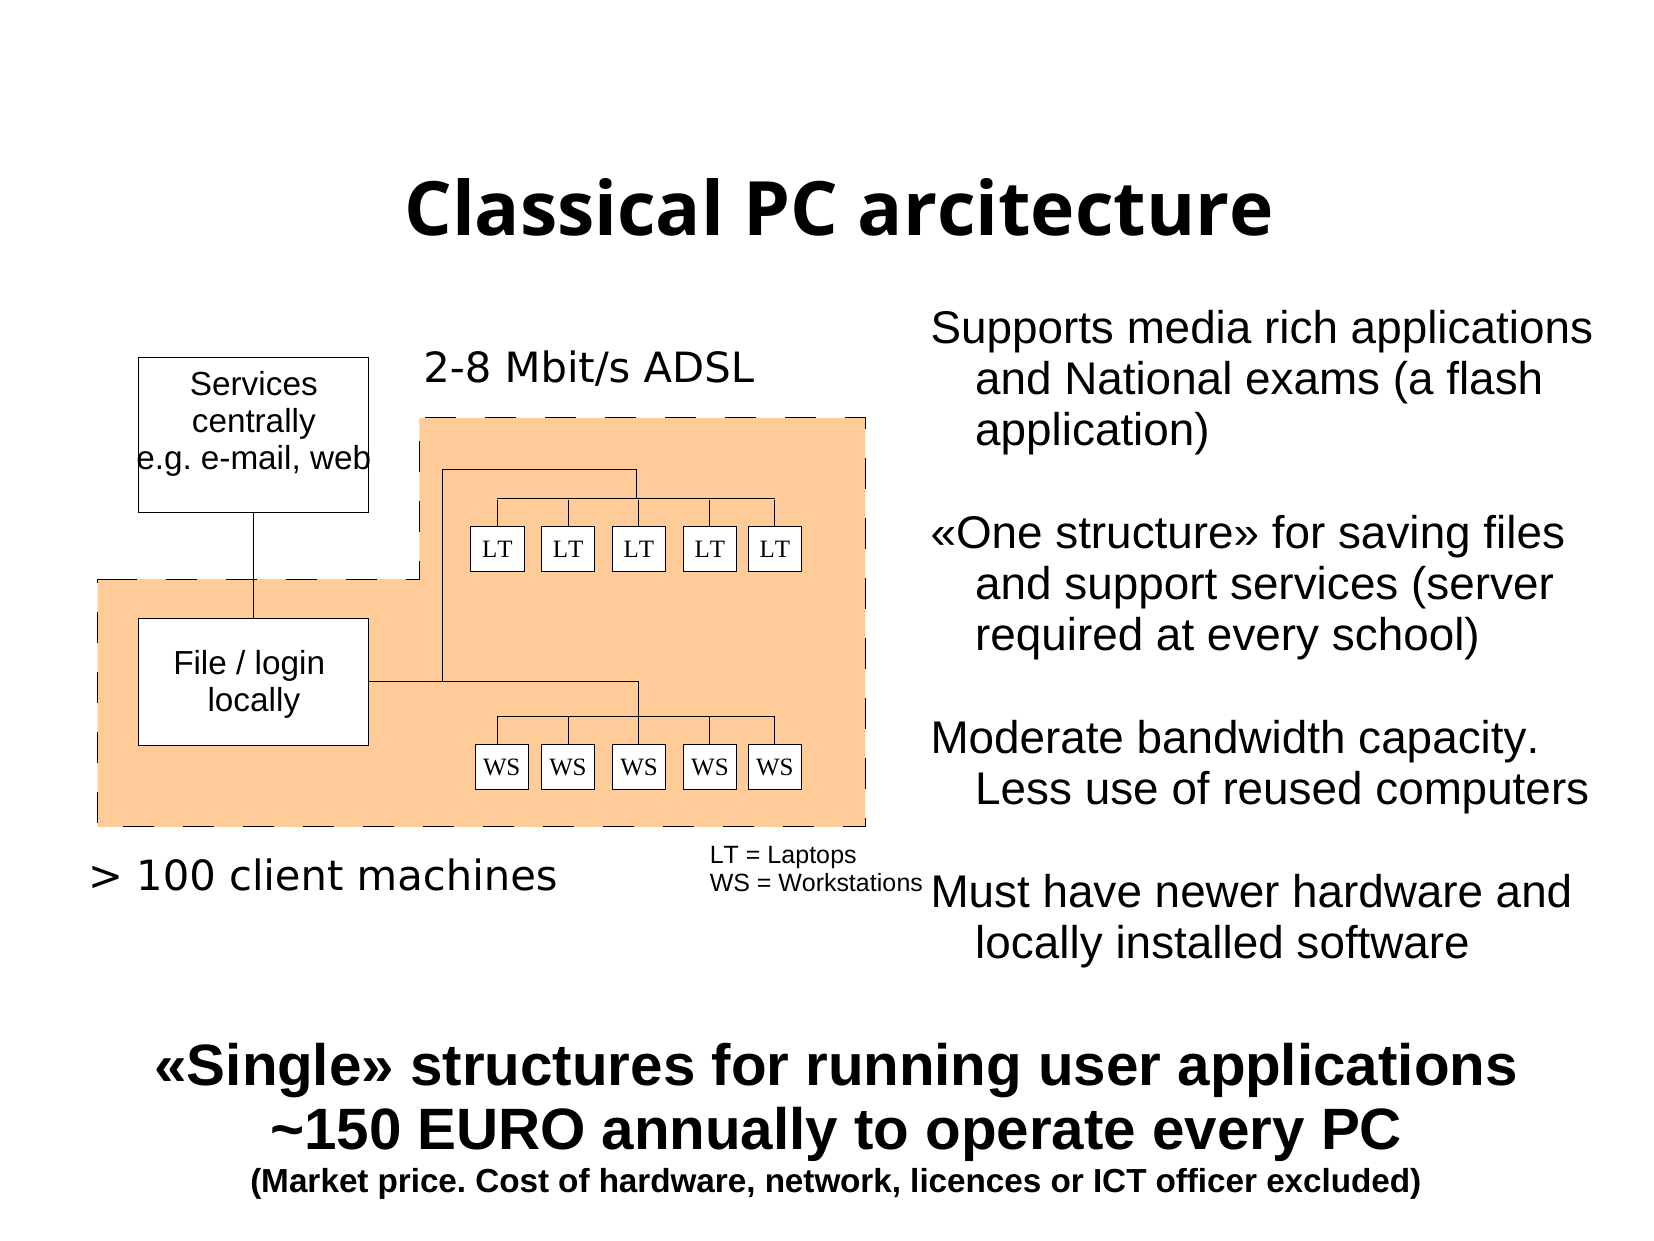

# Classical PC arcitecture
Supports media rich applications and National exams (a flash application)
«One structure» for saving files and support services (server required at every school)
Moderate bandwidth capacity. Less use of reused computers
Must have newer hardware and locally installed software
2-8 Mbit/s ADSL
Services
centrally
e.g. e-mail, web
LT
LT
LT
LT
LT
File / login
locally
WS
WS
WS
WS
WS
> 100 client machines
LT = Laptops
WS = Workstations
«Single» structures for running user applications
~150 EURO annually to operate every PC
(Market price. Cost of hardware, network, licences or ICT officer excluded)